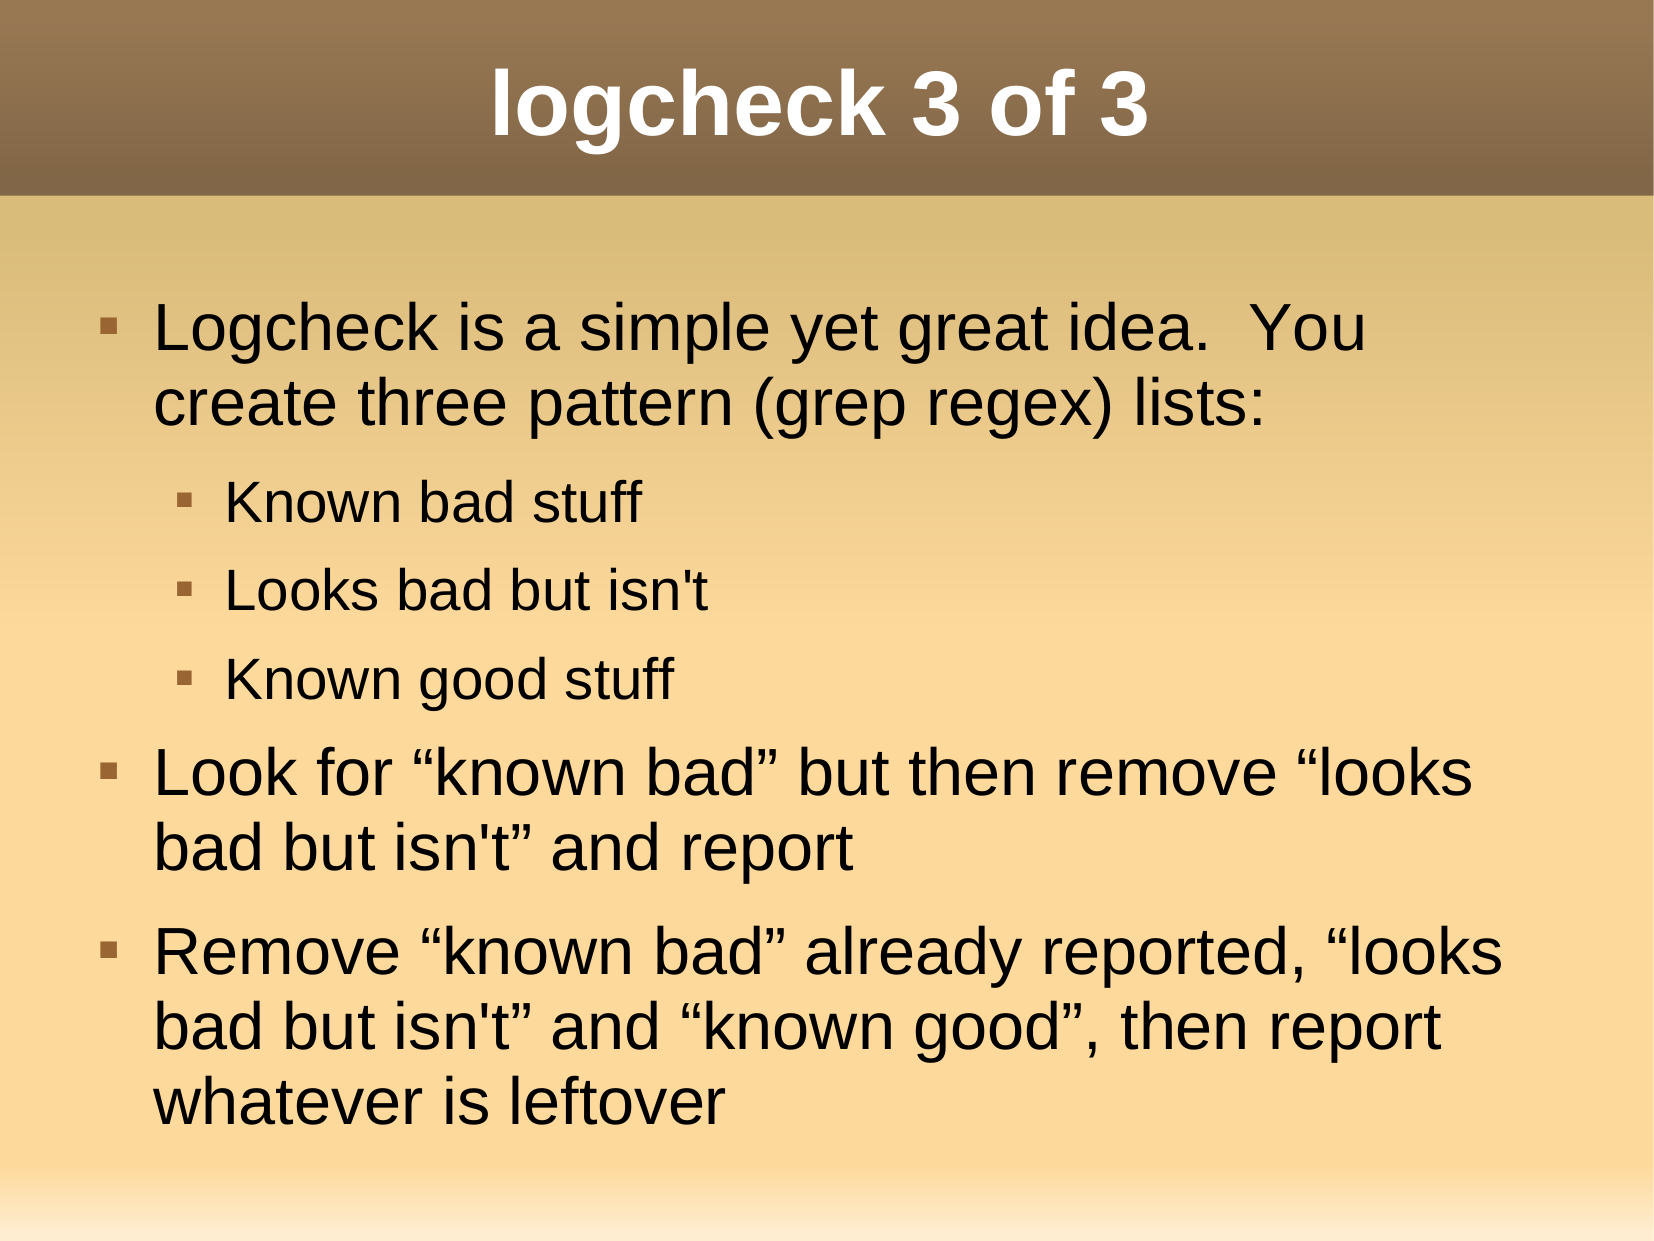

# logcheck 3 of 3
Logcheck is a simple yet great idea. You create three pattern (grep regex) lists:
Known bad stuff
Looks bad but isn't
Known good stuff
Look for “known bad” but then remove “looks bad but isn't” and report
Remove “known bad” already reported, “looks bad but isn't” and “known good”, then report whatever is leftover